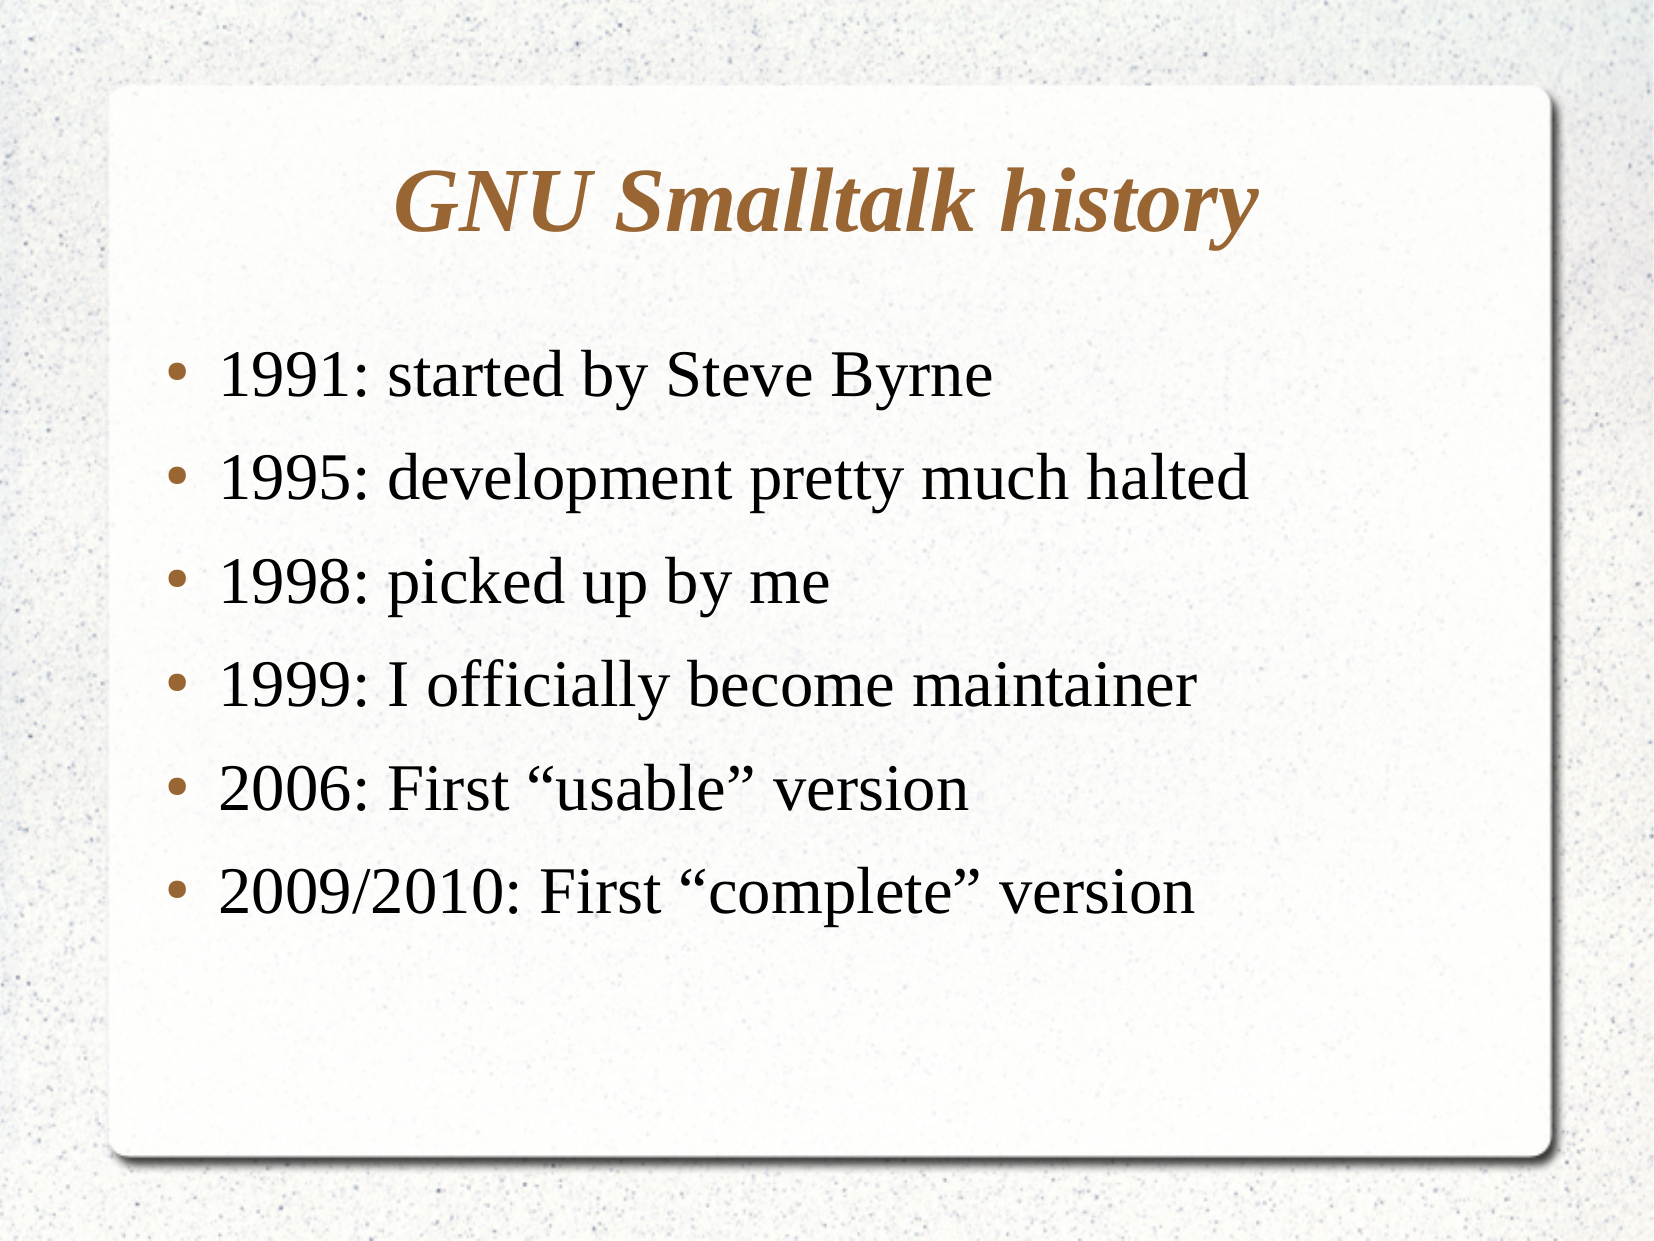

# GNU Smalltalk history
1991: started by Steve Byrne
1995: development pretty much halted
1998: picked up by me
1999: I officially become maintainer
2006: First “usable” version
2009/2010: First “complete” version